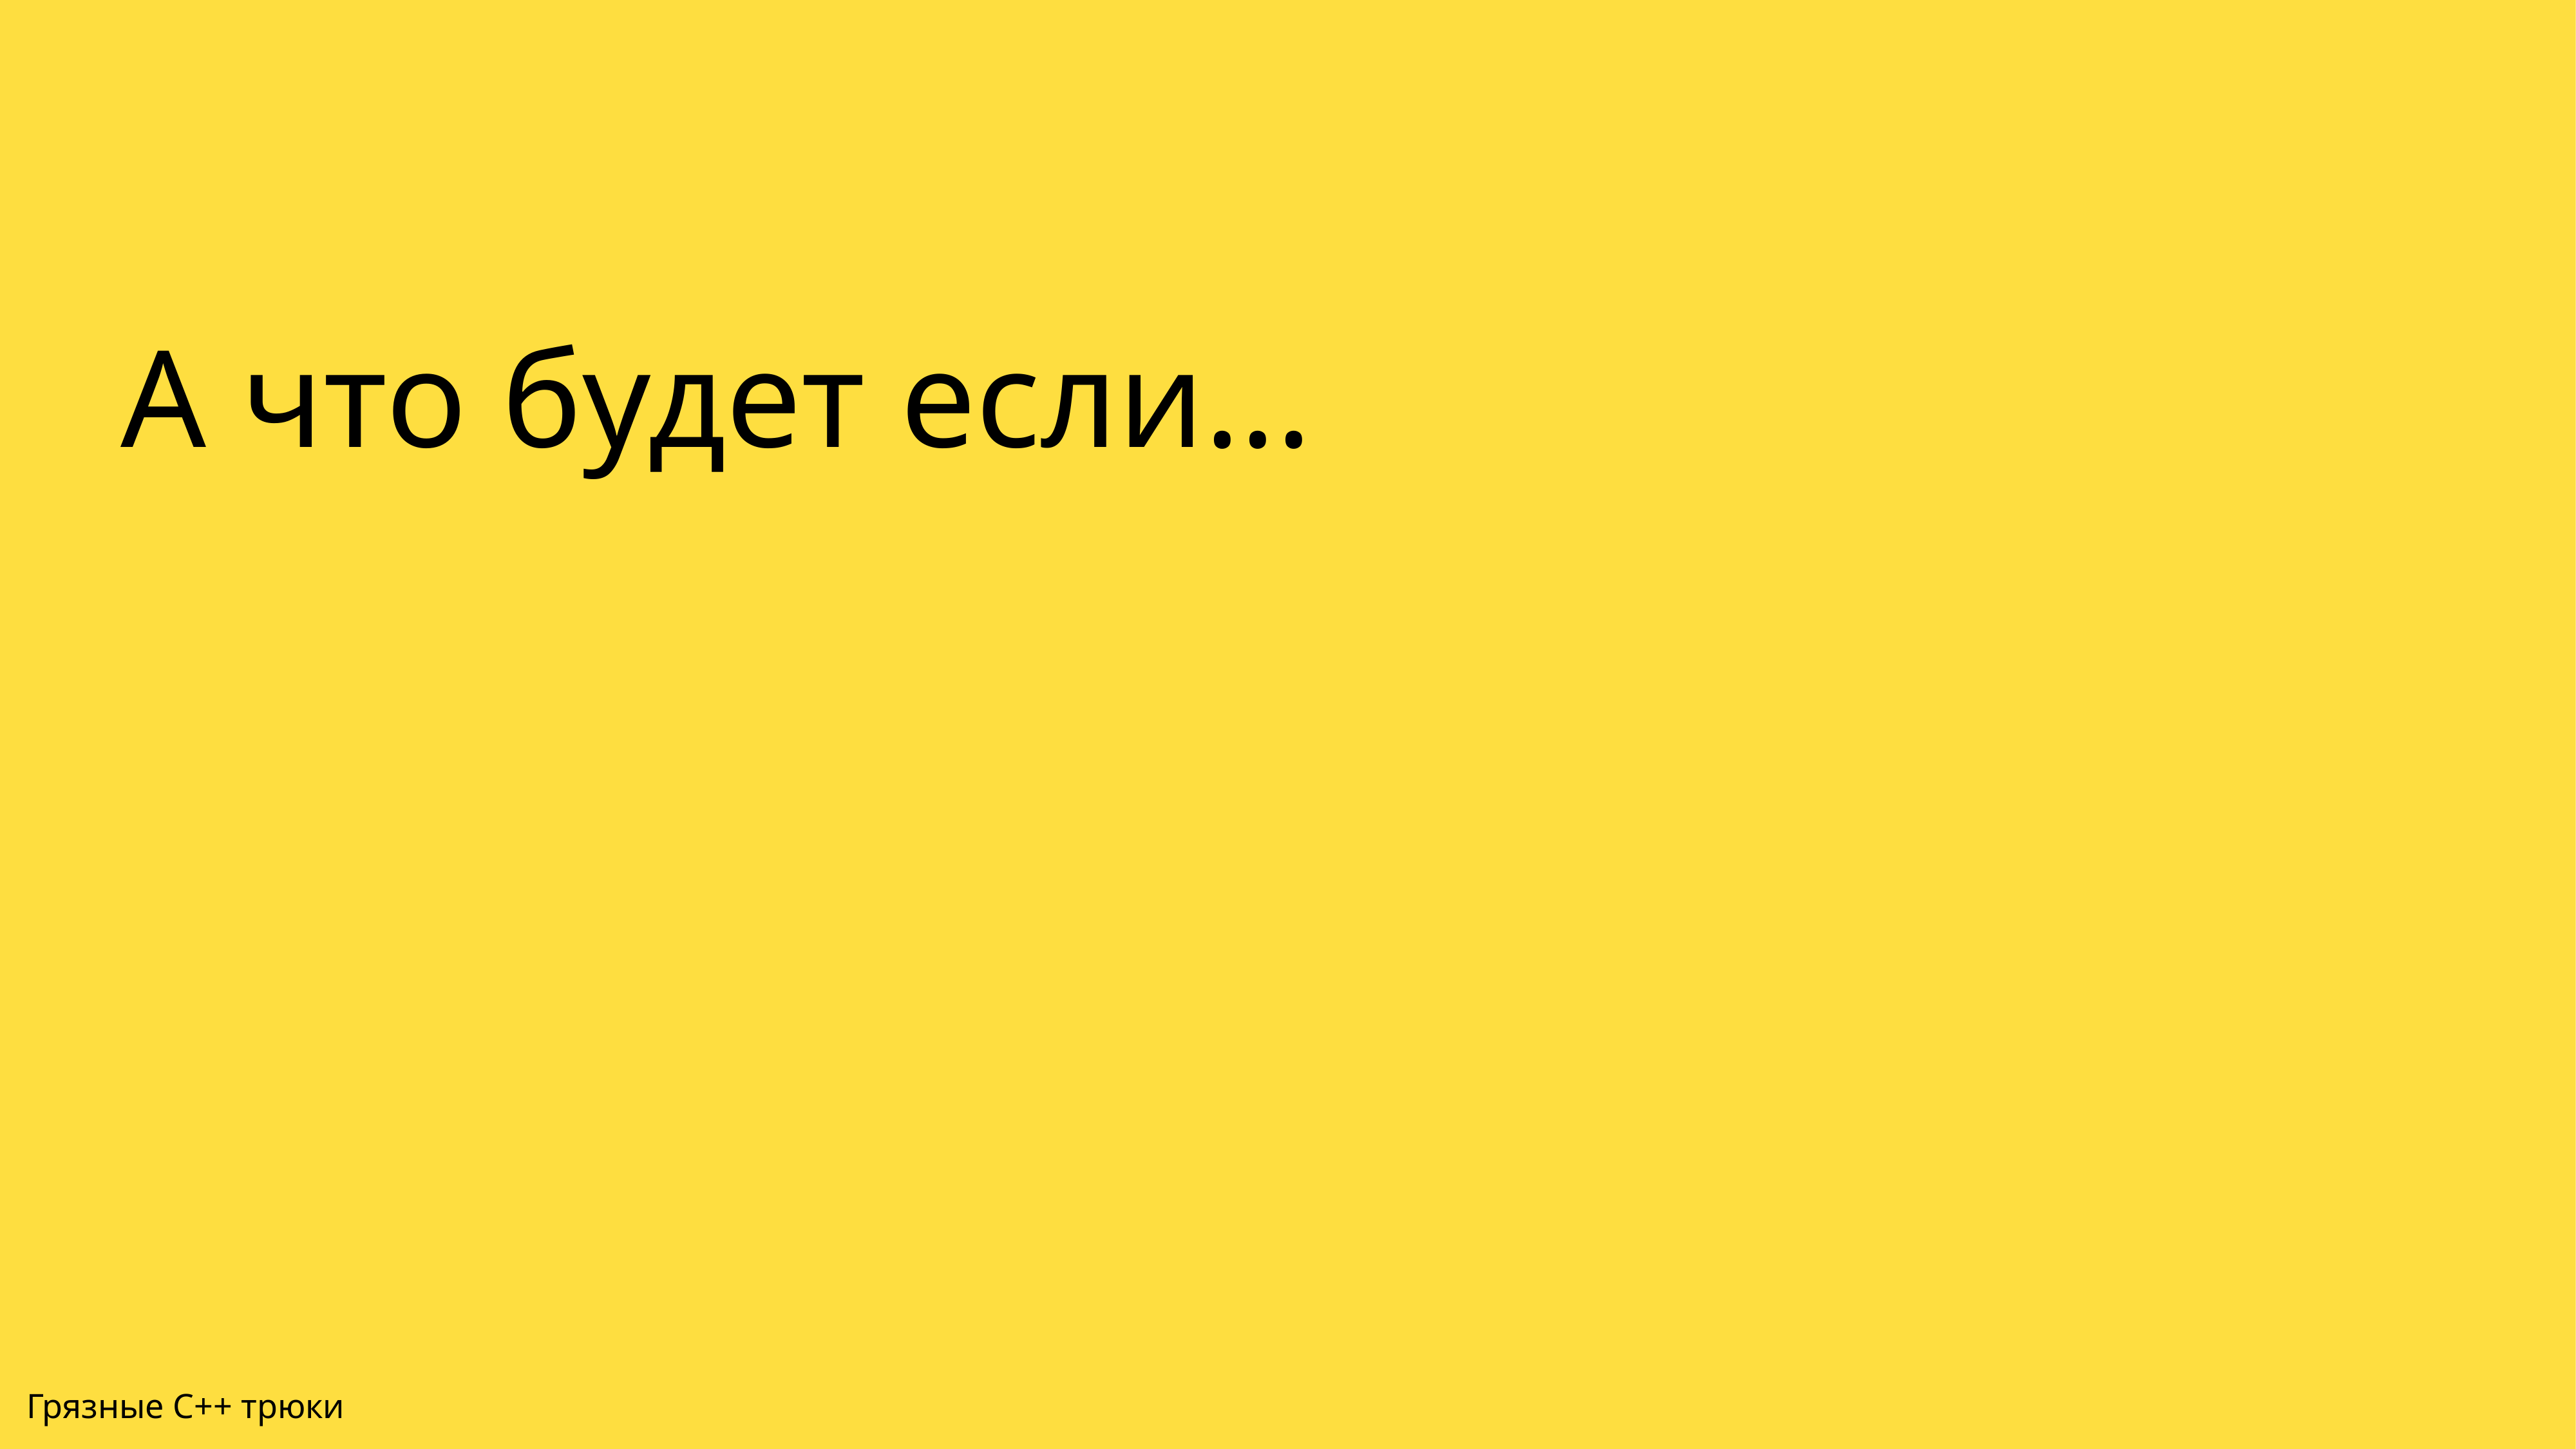

# А что будет если...
Грязные C++ трюки